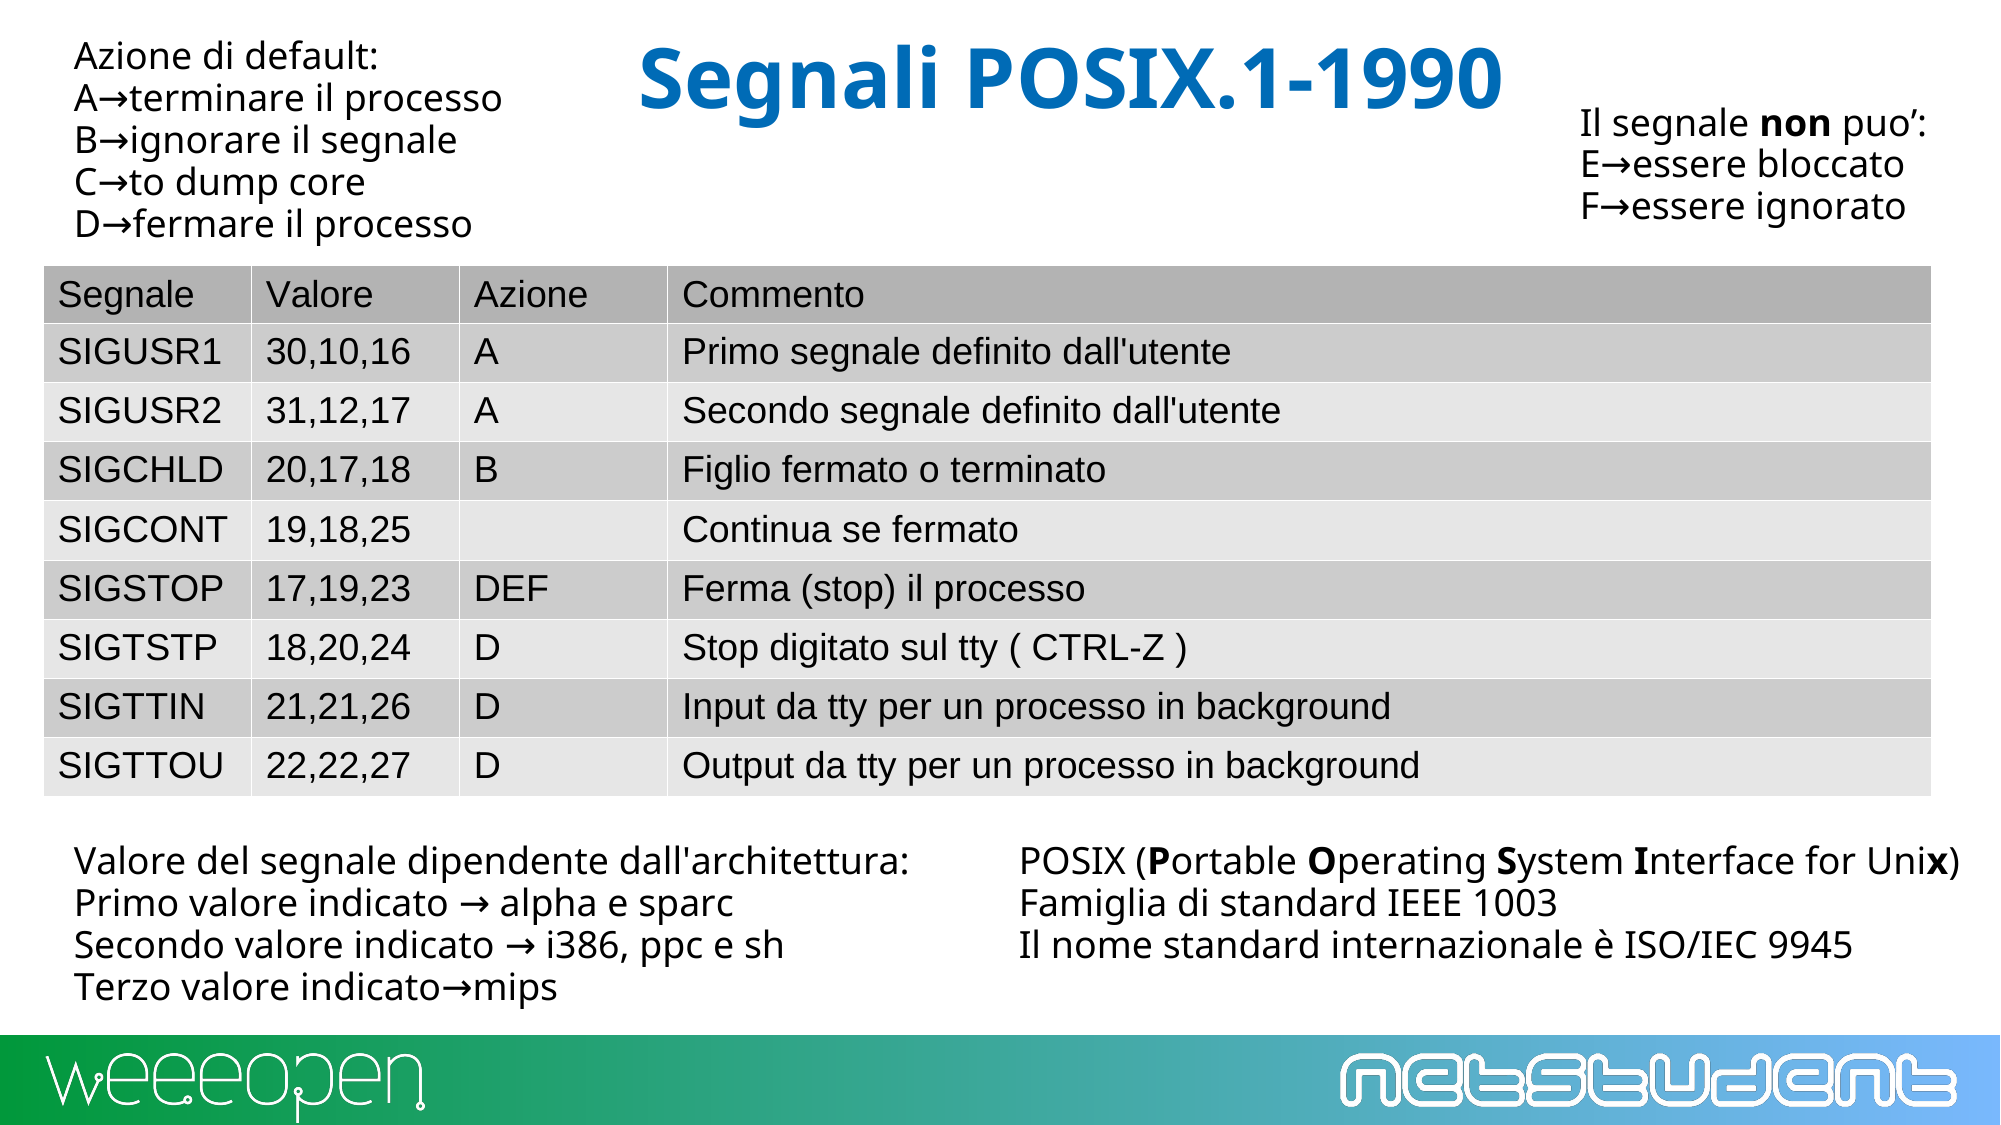

Segnali POSIX.1-1990
Azione di default:
A→terminare il processo
Il segnale non puo’:
B→ignorare il segnale
E→essere bloccato
C→to dump core
F→essere ignorato
D→fermare il processo
Segnale
Valore
Azione
Commento
SIGUSR1
30,10,16
A
Primo segnale definito dall'utente
SIGUSR2
31,12,17
A
Secondo segnale definito dall'utente
SIGCHLD
20,17,18
B
Figlio fermato o terminato
SIGCONT
19,18,25
Continua se fermato
SIGSTOP
17,19,23
DEF
Ferma (stop) il processo
SIGTSTP
18,20,24
D
Stop digitato sul tty ( CTRL-Z )
SIGTTIN
21,21,26
D
Input da tty per un processo in background
SIGTTOU
22,22,27
D
Output da tty per un processo in background
Valore del segnale dipendente dall'architettura:
POSIX (Portable Operating System Interface for Unix)
Primo valore indicato → alpha e sparc
Famiglia di standard IEEE 1003
Secondo valore indicato → i386, ppc e sh
Il nome standard internazionale è ISO/IEC 9945
Terzo valore indicato→mips